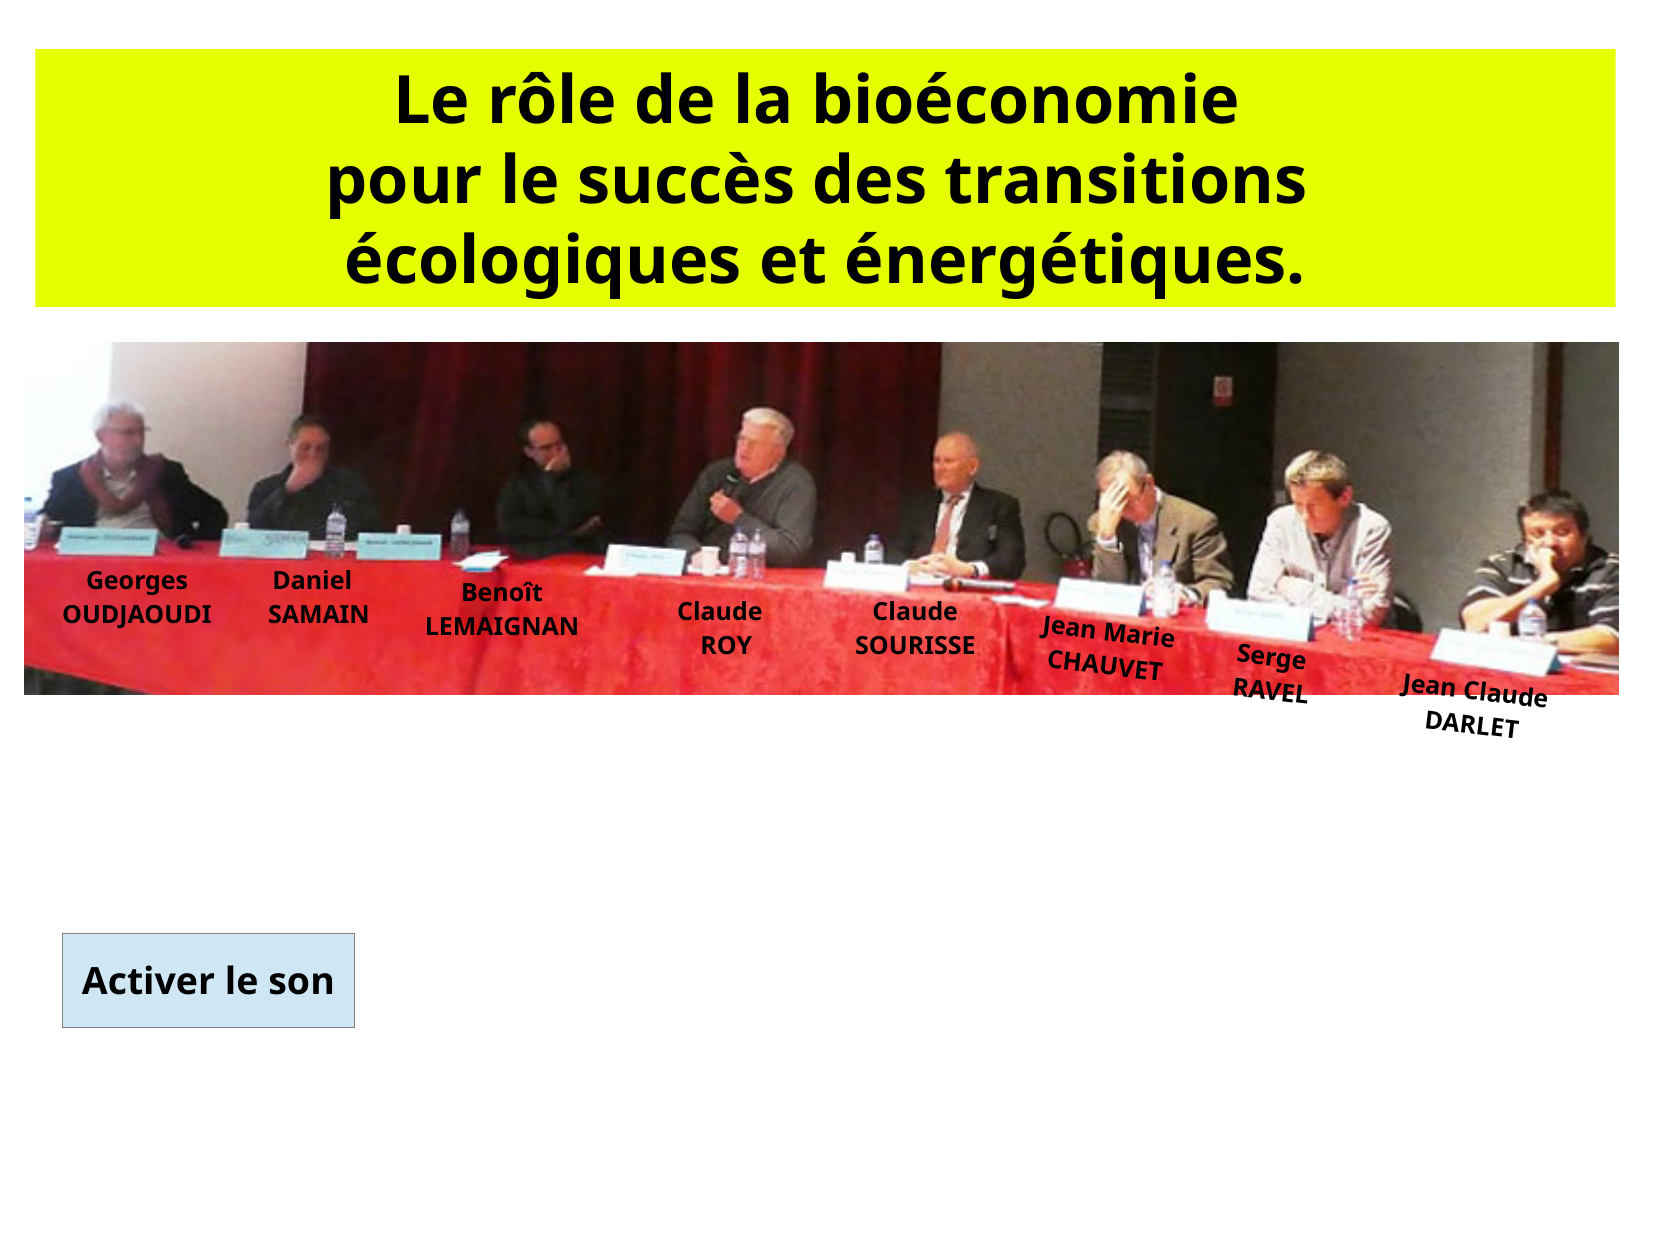

Le rôle de la bioéconomie
pour le succès des transitions
écologiques et énergétiques.
Georges OUDJAOUDI
Daniel
SAMAIN
Benoît
LEMAIGNAN
Claude
ROY
Claude
SOURISSE
Jean Marie
CHAUVET
Jean Claude
DARLET
Serge
RAVEL
Activer le son